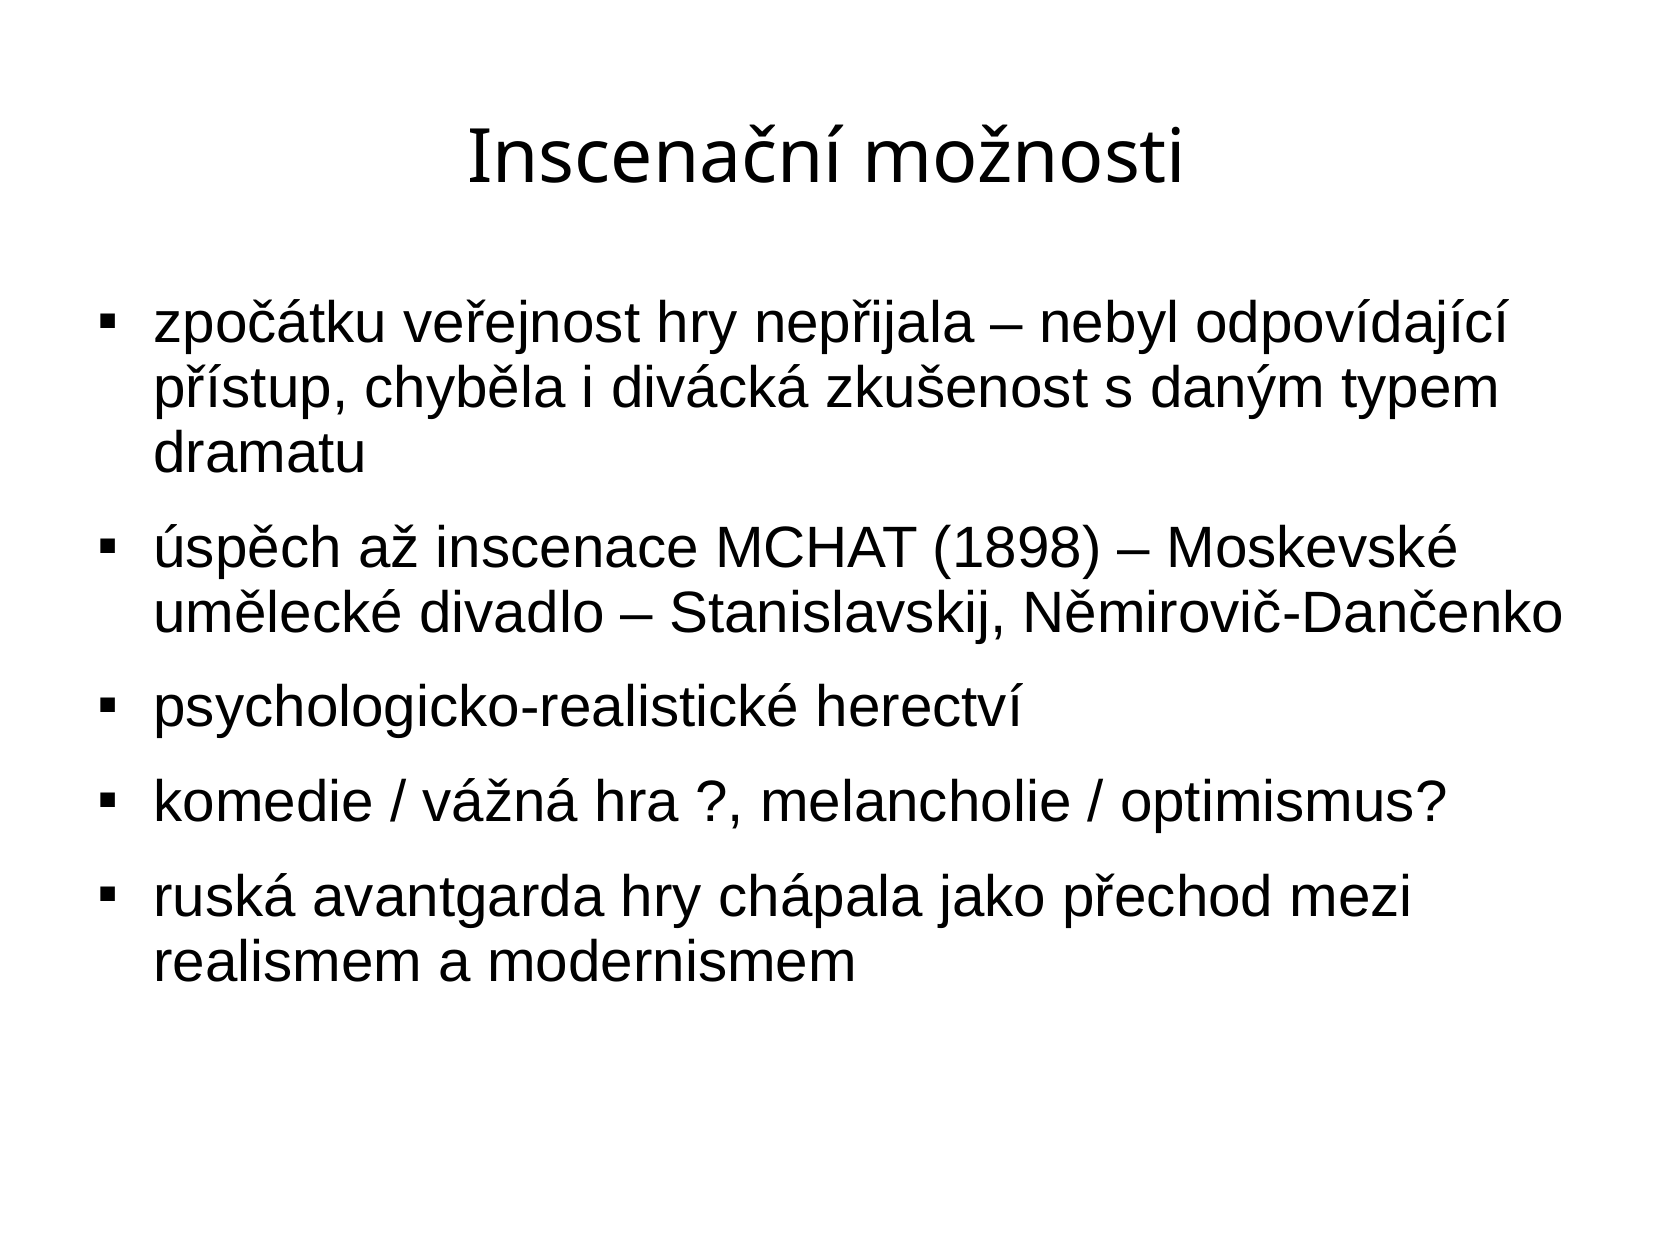

# Inscenační možnosti
zpočátku veřejnost hry nepřijala – nebyl odpovídající přístup, chyběla i divácká zkušenost s daným typem dramatu
úspěch až inscenace MCHAT (1898) – Moskevské umělecké divadlo – Stanislavskij, Němirovič-Dančenko
psychologicko-realistické herectví
komedie / vážná hra ?, melancholie / optimismus?
ruská avantgarda hry chápala jako přechod mezi realismem a modernismem